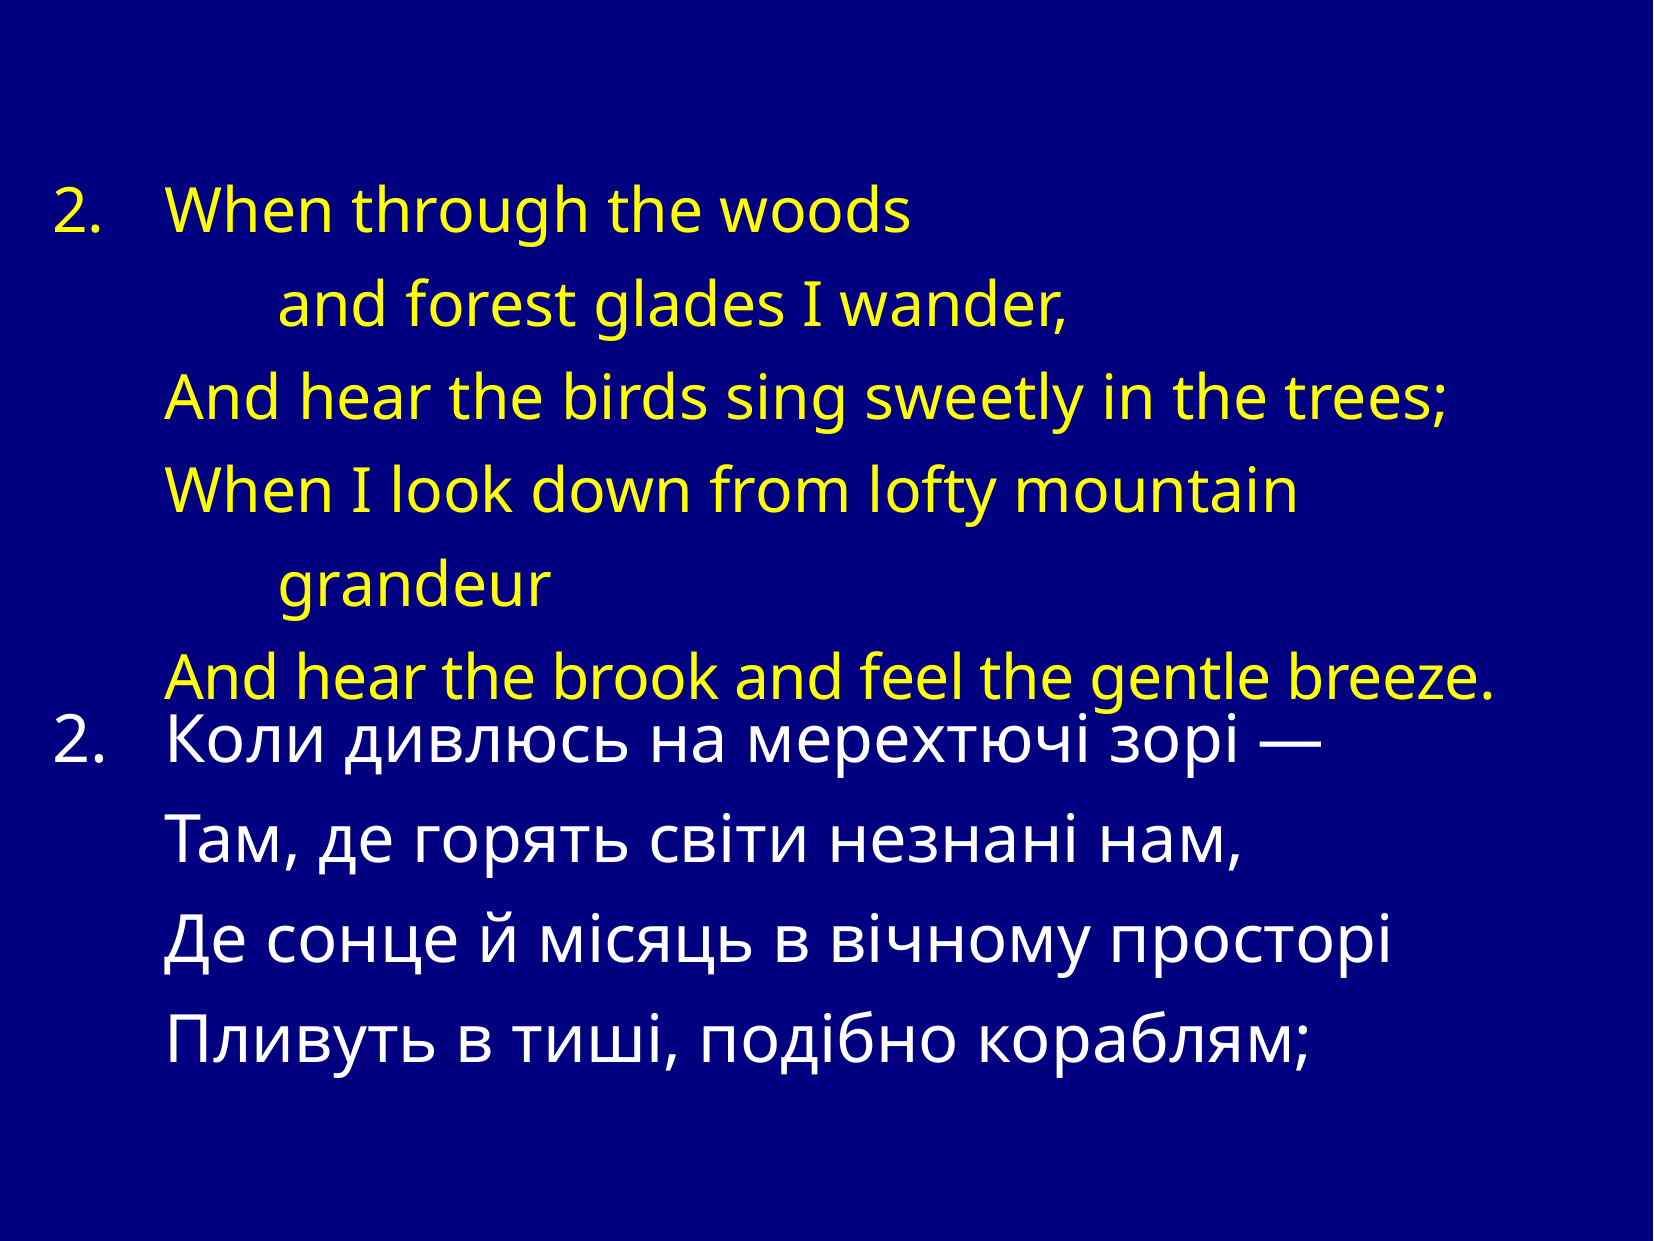

2.	When through the woods
		and forest glades I wander,
	And hear the birds sing sweetly in the trees;
	When I look down from lofty mountain
		grandeur
	And hear the brook and feel the gentle breeze.
2.	Коли дивлюсь на мерехтючі зорі ―
	Там, де горять світи незнані нам,
	Де сонце й місяць в вічному просторі
	Пливуть в тиші, подібно кораблям;